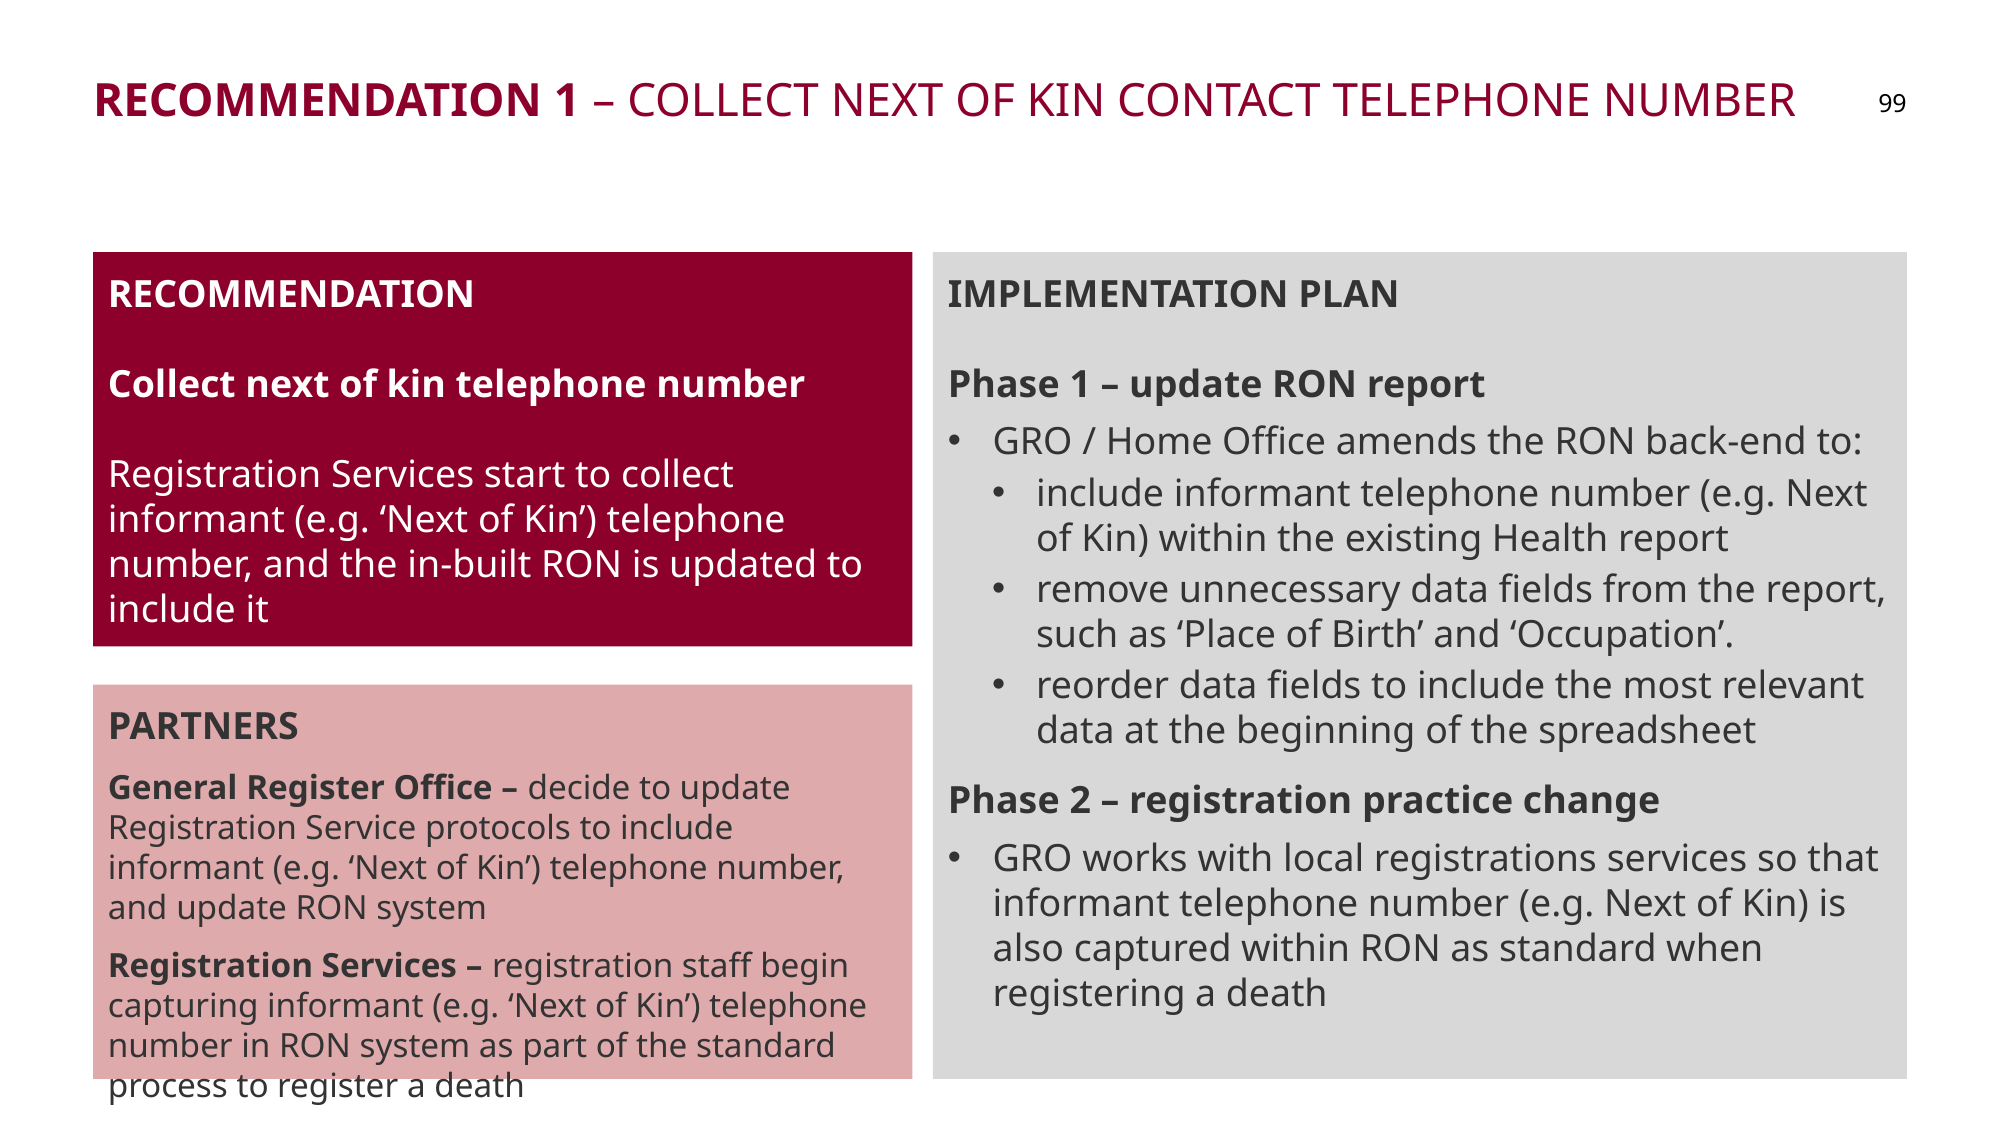

# RECOMMENDATION 1 – COLLECT NEXT OF KIN CONTACT TELEPHONE NUMBER
RECOMMENDATION
Collect next of kin telephone number
Registration Services start to collect informant (e.g. ‘Next of Kin’) telephone number, and the in-built RON is updated to include it
IMPLEMENTATION PLAN
Phase 1 – update RON report
GRO / Home Office amends the RON back-end to:
include informant telephone number (e.g. Next of Kin) within the existing Health report
remove unnecessary data fields from the report, such as ‘Place of Birth’ and ‘Occupation’.
reorder data fields to include the most relevant data at the beginning of the spreadsheet
Phase 2 – registration practice change
GRO works with local registrations services so that informant telephone number (e.g. Next of Kin) is also captured within RON as standard when registering a death
PARTNERS
General Register Office – decide to update Registration Service protocols to include informant (e.g. ‘Next of Kin’) telephone number, and update RON system
Registration Services – registration staff begin capturing informant (e.g. ‘Next of Kin’) telephone number in RON system as part of the standard process to register a death